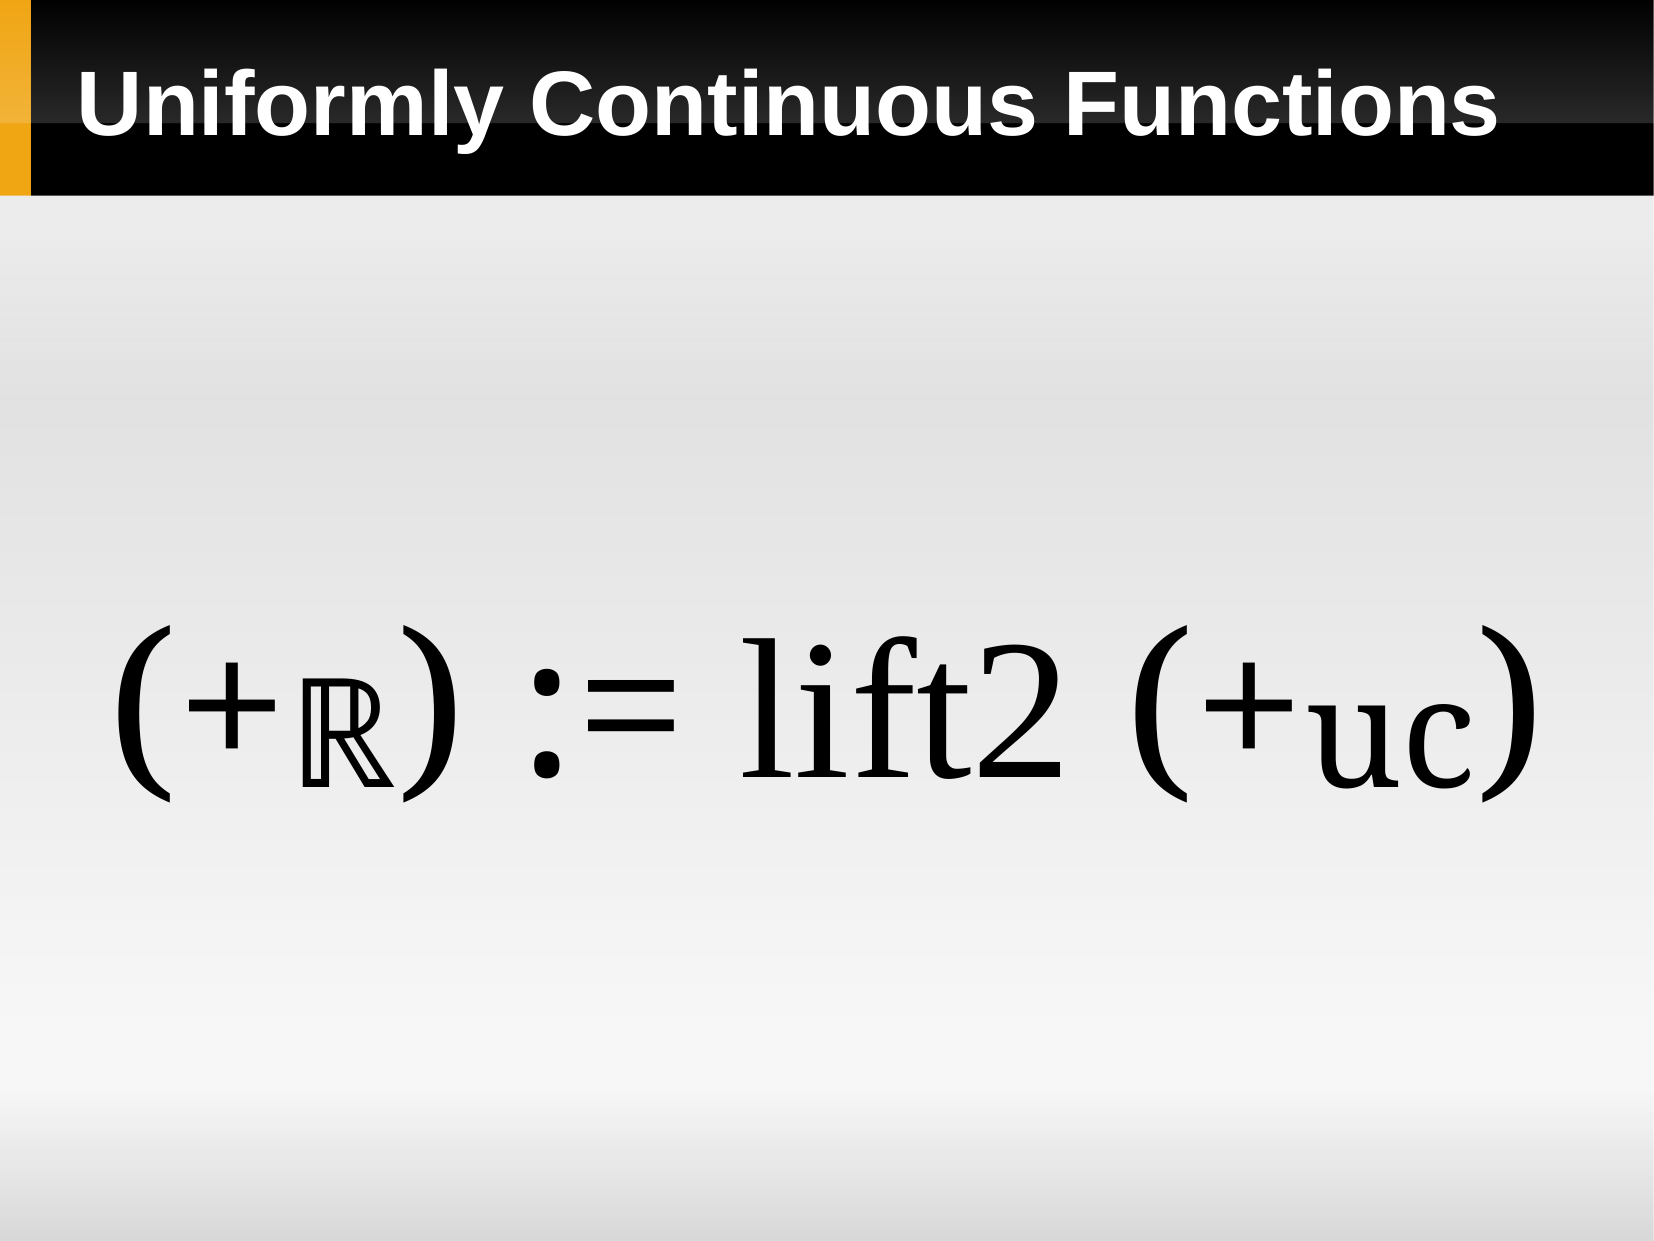

# Uniformly Continuous Functions
(+ℝ) := lift2 (+uc)